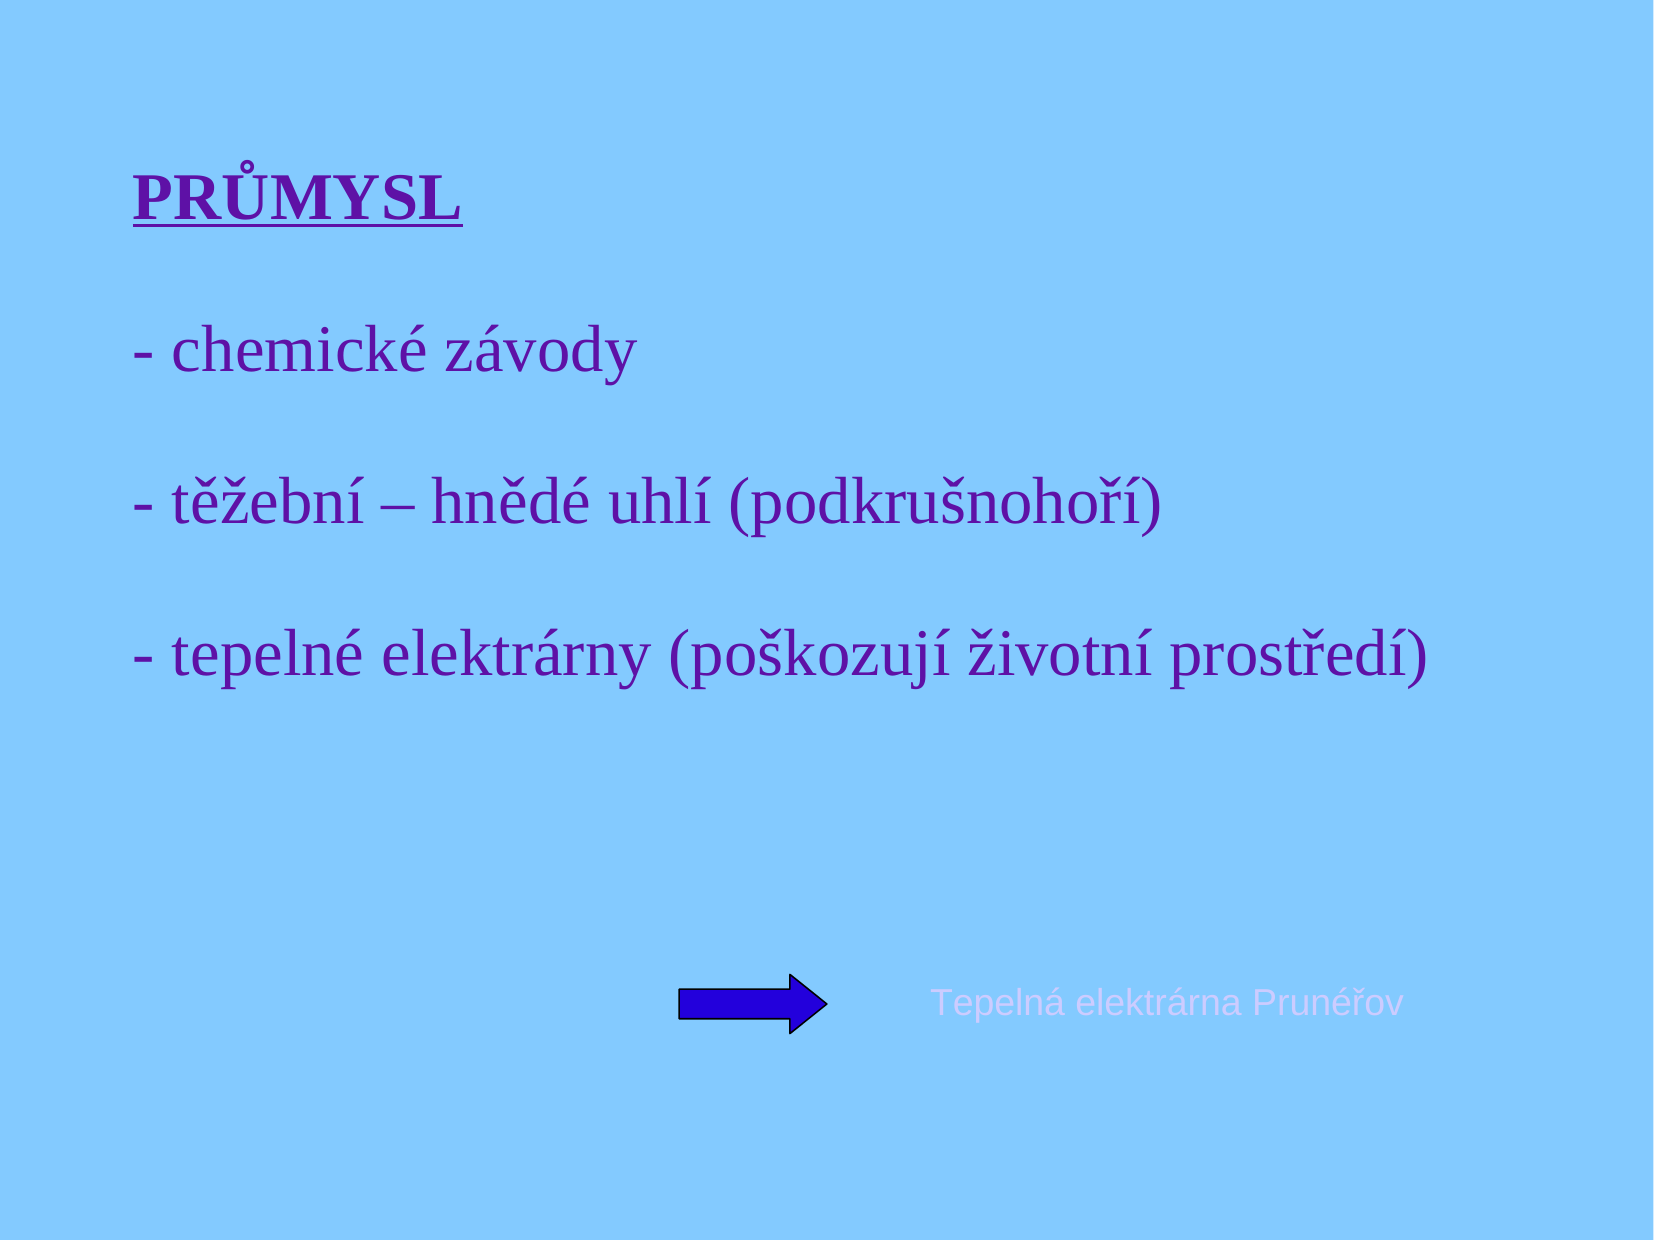

PRŮMYSL
- chemické závody
- těžební – hnědé uhlí (podkrušnohoří)
- tepelné elektrárny (poškozují životní prostředí)
Tepelná elektrárna Prunéřov